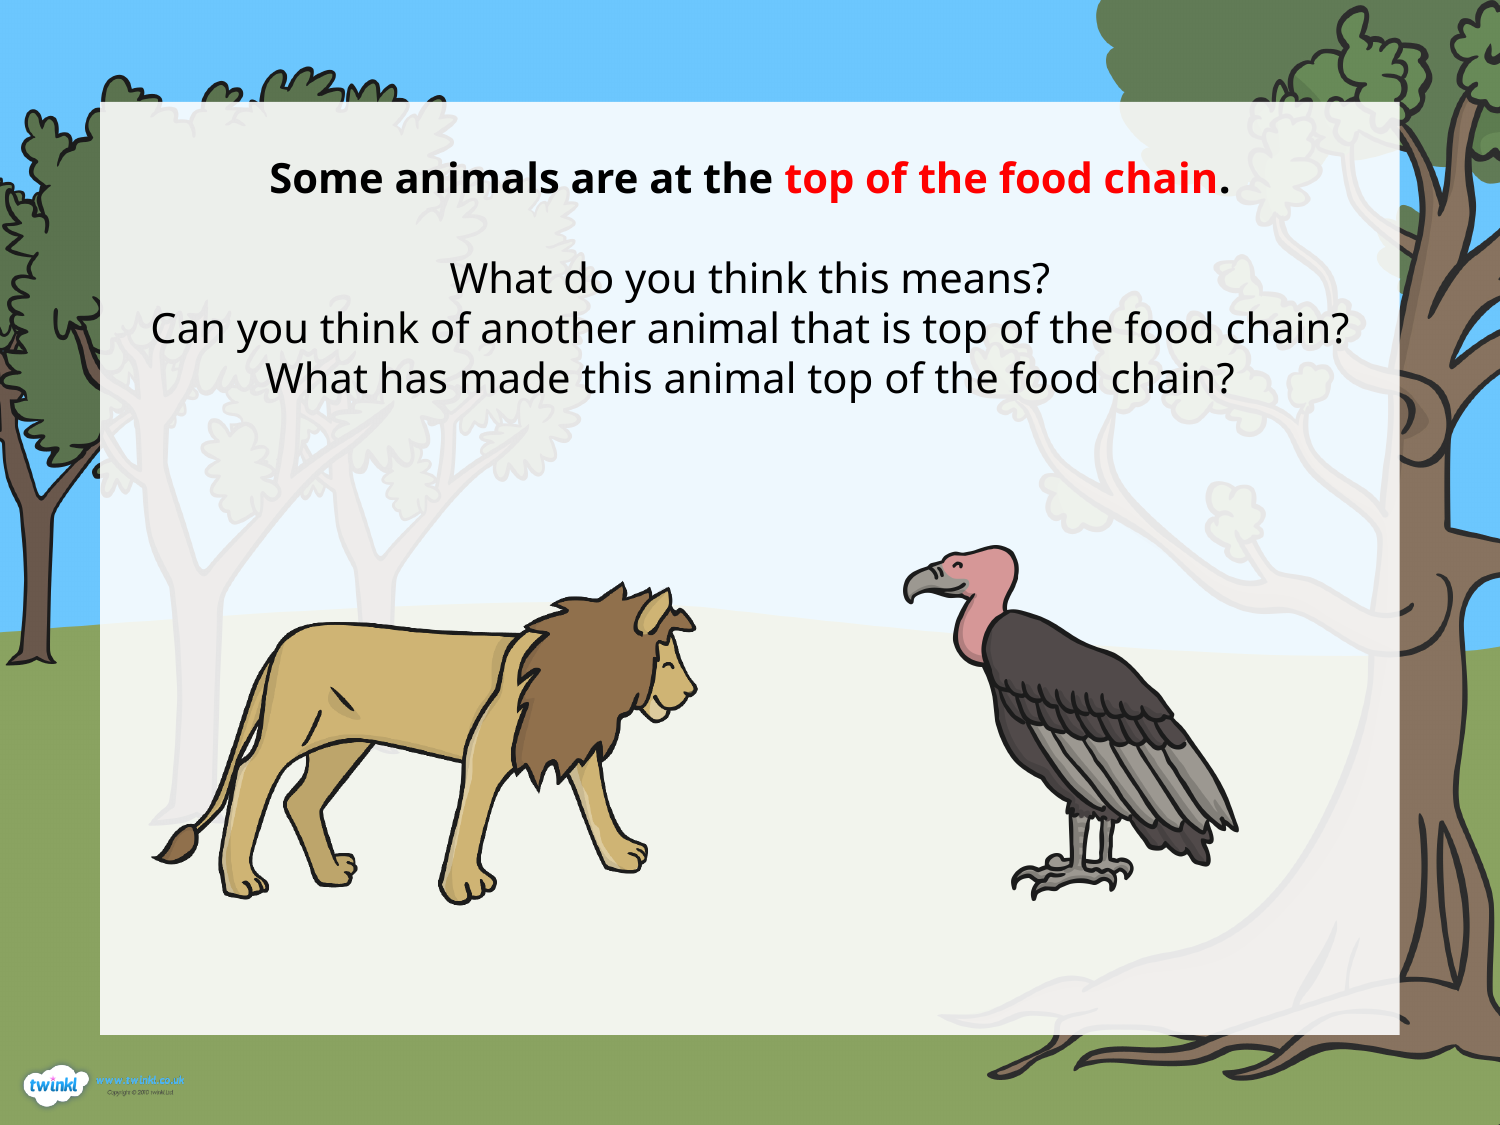

Some animals are at the top of the food chain.
What do you think this means?
Can you think of another animal that is top of the food chain?
What has made this animal top of the food chain?